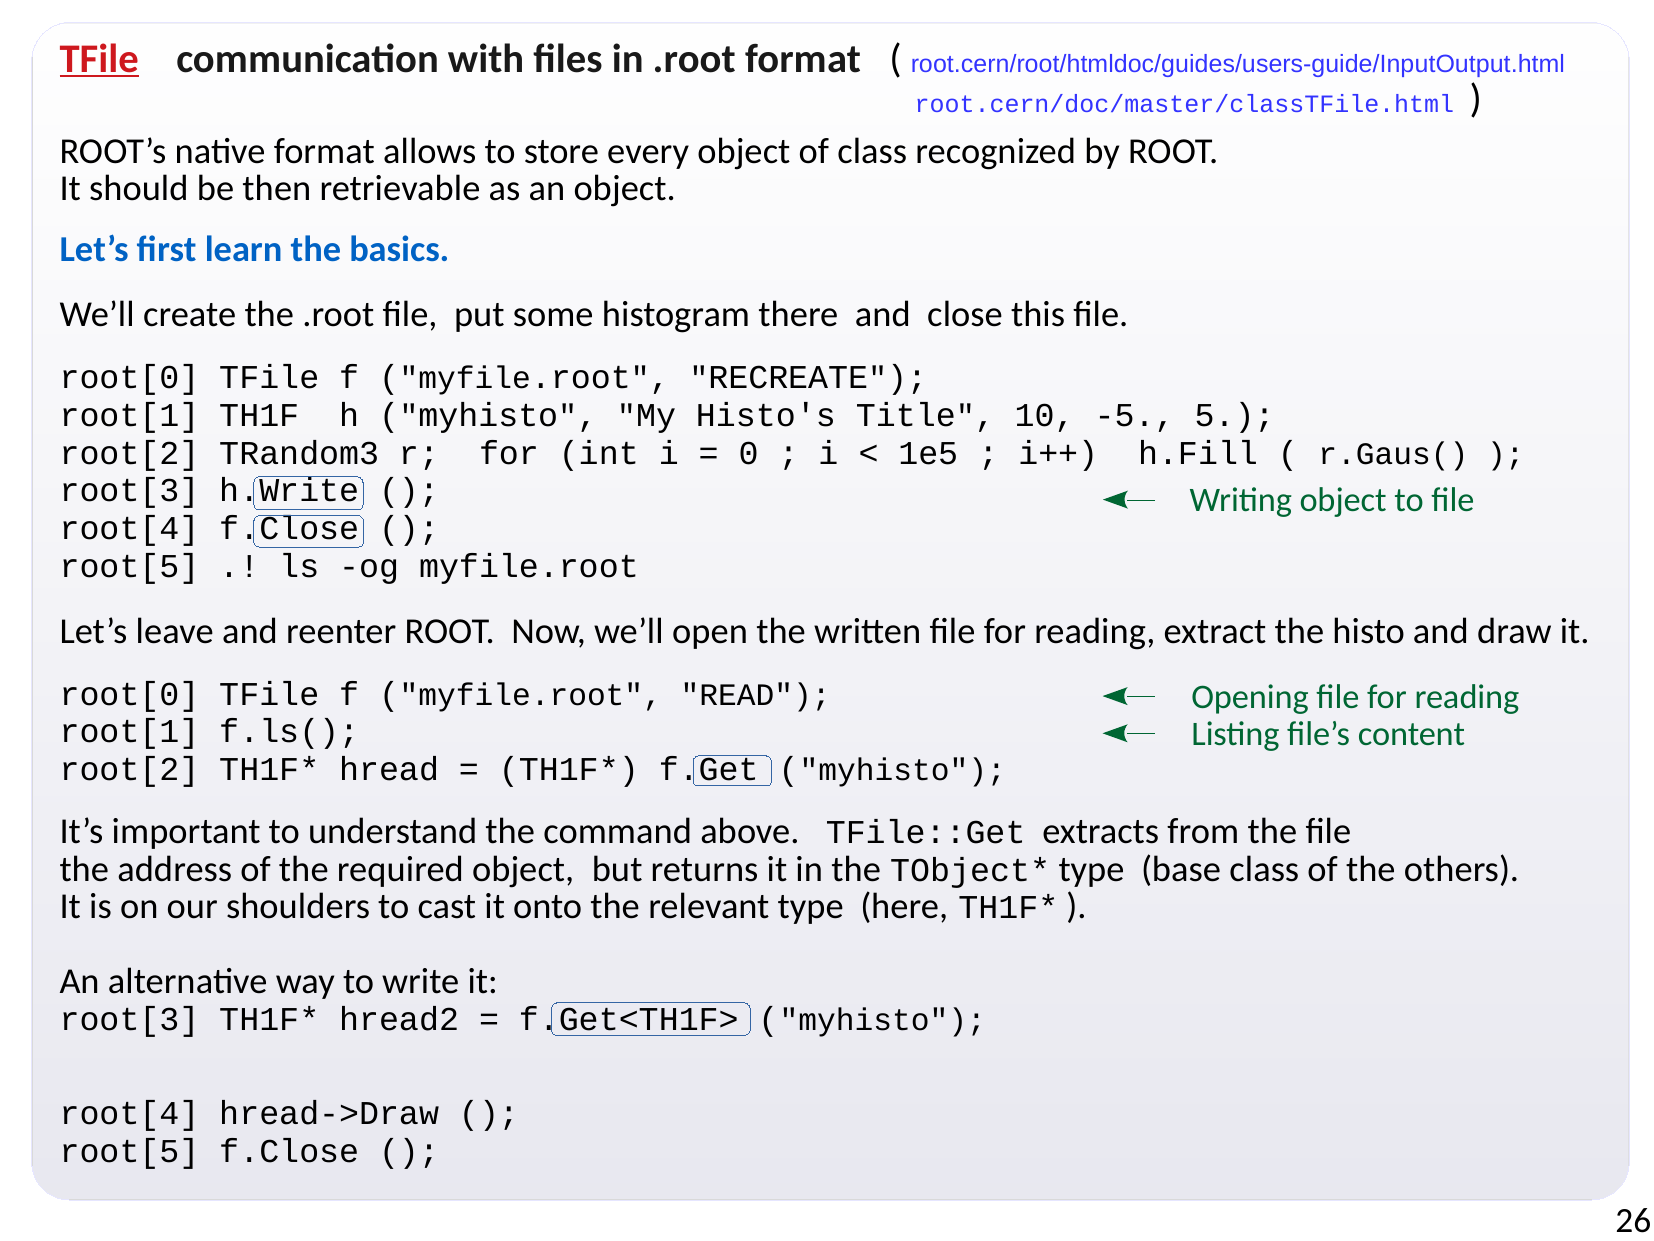

TFile communication with files in .root format ( root.cern/root/htmldoc/guides/users-guide/InputOutput.html
											 root.cern/doc/master/classTFile.html )
ROOT’s native format allows to store every object of class recognized by ROOT.
It should be then retrievable as an object.
Let’s first learn the basics.
We’ll create the .root file, put some histogram there and close this file.
root[0] TFile f ("myfile.root", "RECREATE");
root[1] TH1F h ("myhisto", "My Histo's Title", 10, -5., 5.);
root[2] TRandom3 r; for (int i = 0 ; i < 1e5 ; i++) h.Fill ( r.Gaus() );
root[3] h.Write ();
root[4] f.Close ();
root[5] .! ls -og myfile.root
Let’s leave and reenter ROOT. Now, we’ll open the written file for reading, extract the histo and draw it.
root[0] TFile f ("myfile.root", "READ");
root[1] f.ls();
root[2] TH1F* hread = (TH1F*) f.Get ("myhisto");
It’s important to understand the command above. TFile::Get extracts from the file
the address of the required object, but returns it in the TObject* type (base class of the others).
It is on our shoulders to cast it onto the relevant type (here, TH1F* ).
An alternative way to write it:
root[3] TH1F* hread2 = f.Get<TH1F> ("myhisto");
root[4] hread->Draw ();
root[5] f.Close ();
Writing object to file
Opening file for reading
Listing file’s content